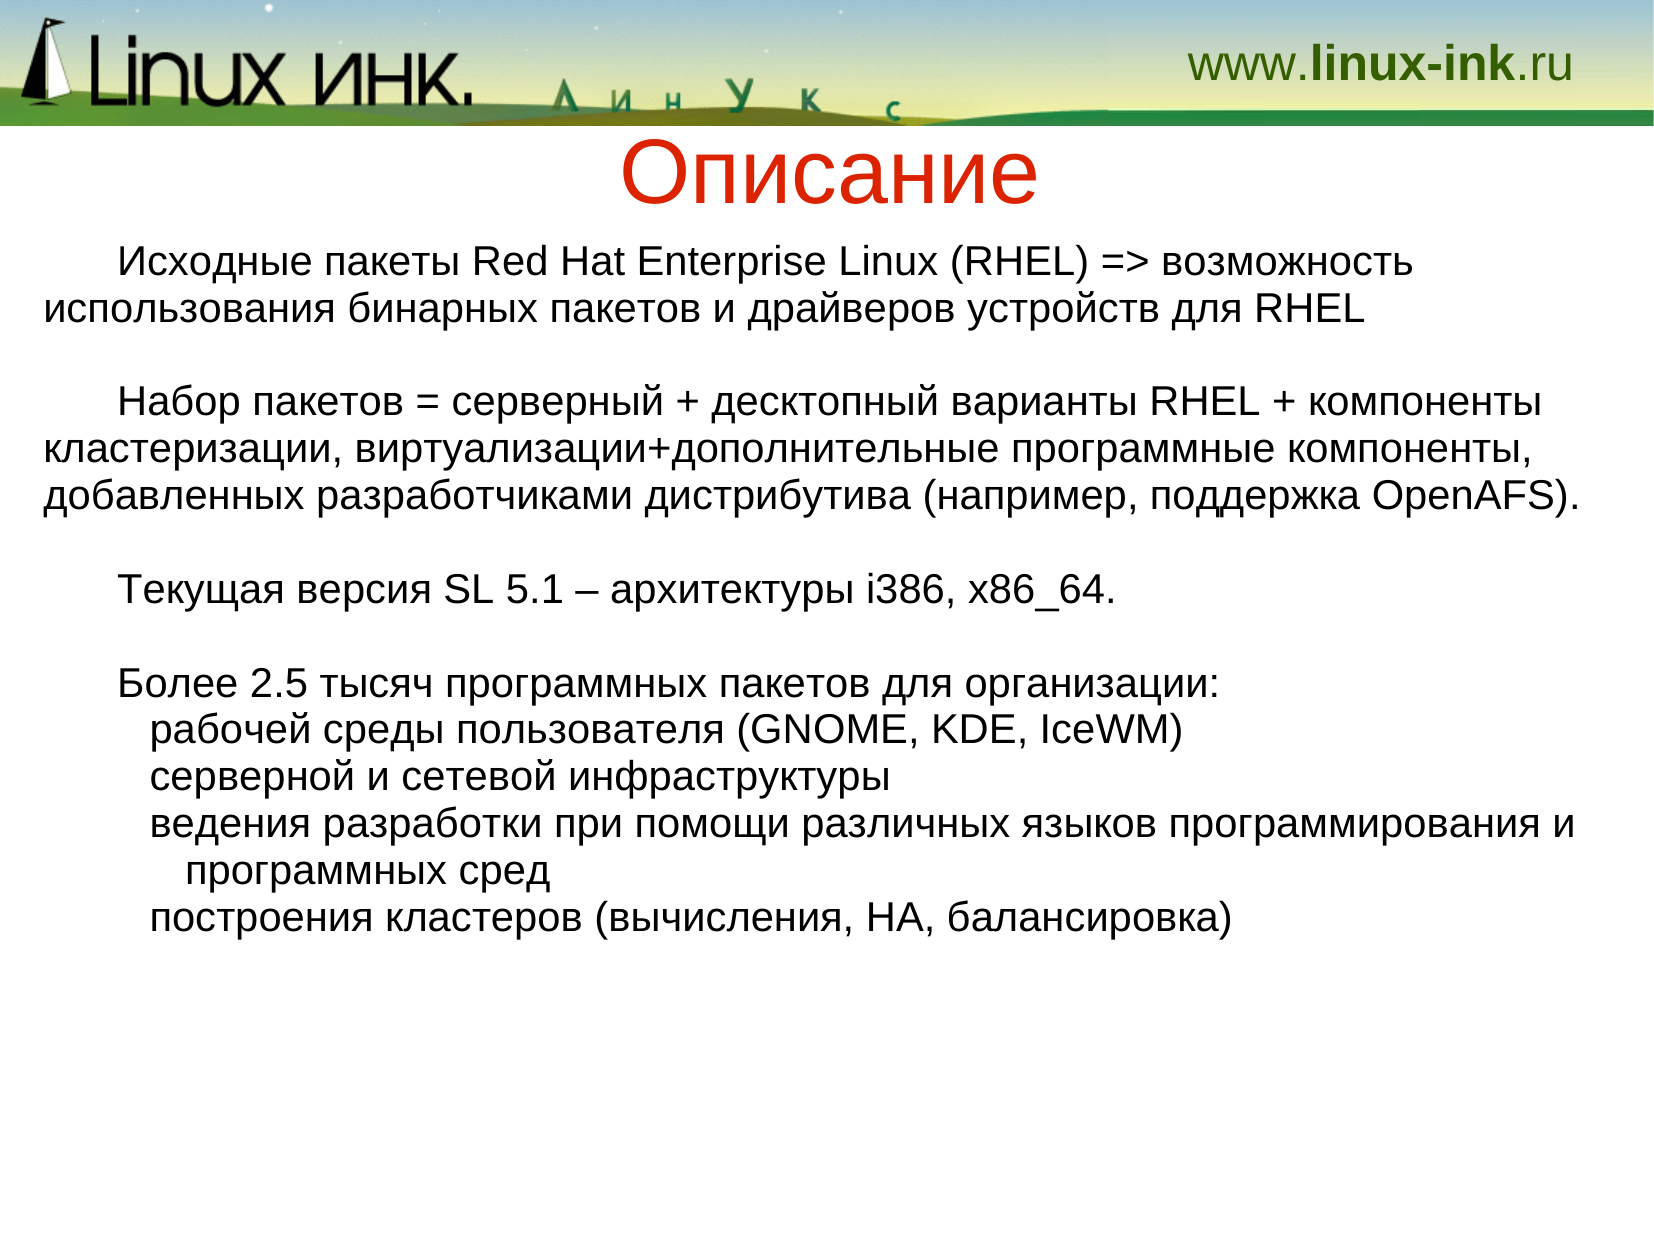

# Описание
	Исходные пакеты Red Hat Enterprise Linux (RHEL) => возможность использования бинарных пакетов и драйверов устройств для RHEL
	Набор пакетов = серверный + десктопный варианты RHEL + компоненты кластеризации, виртуализации+дополнительные программные компоненты, добавленных разработчиками дистрибутива (например, поддержка OpenAFS).
	Текущая версия SL 5.1 – архитектуры i386, x86_64.
	Более 2.5 тысяч программных пакетов для организации:
рабочей среды пользователя (GNOME, KDE, IceWM)
серверной и сетевой инфраструктуры
ведения разработки при помощи различных языков программирования и программных сред
построения кластеров (вычисления, HA, балансировка)